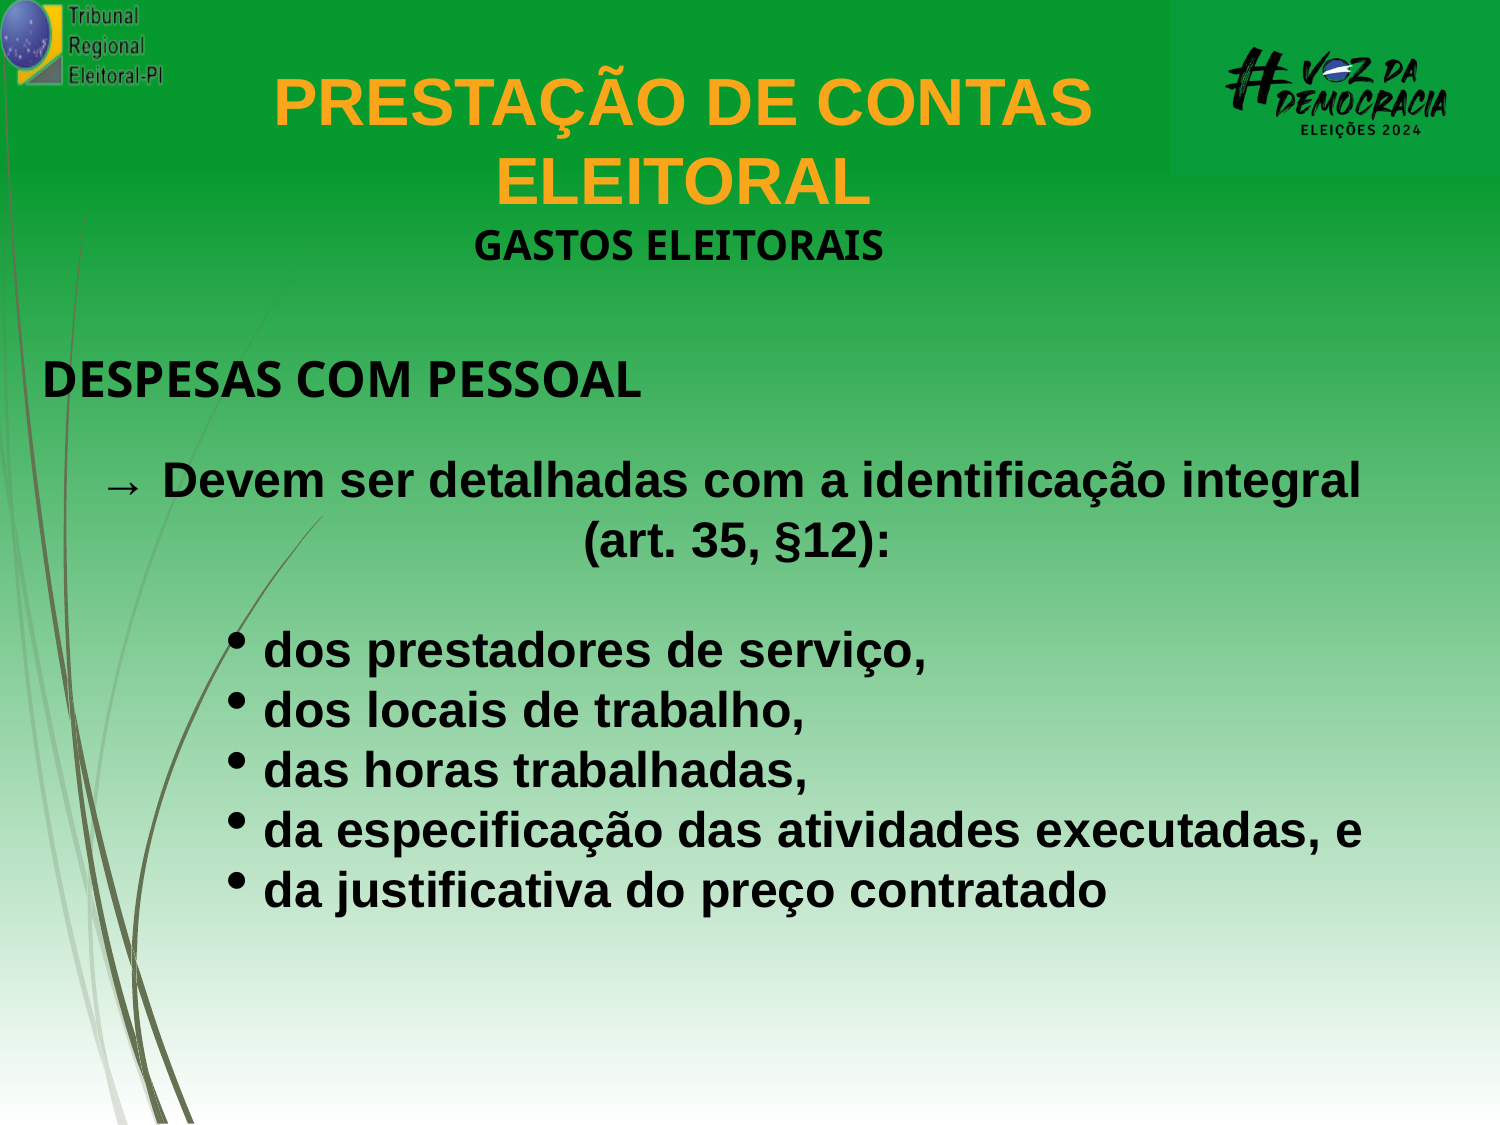

PRESTAÇÃO DE CONTAS
ELEITORAL
GASTOS ELEITORAIS
 despesas com pessoal
→ Devem ser detalhadas com a identificação integral
(art. 35, §12):
dos prestadores de serviço,
dos locais de trabalho,
das horas trabalhadas,
da especificação das atividades executadas, e
da justificativa do preço contratado